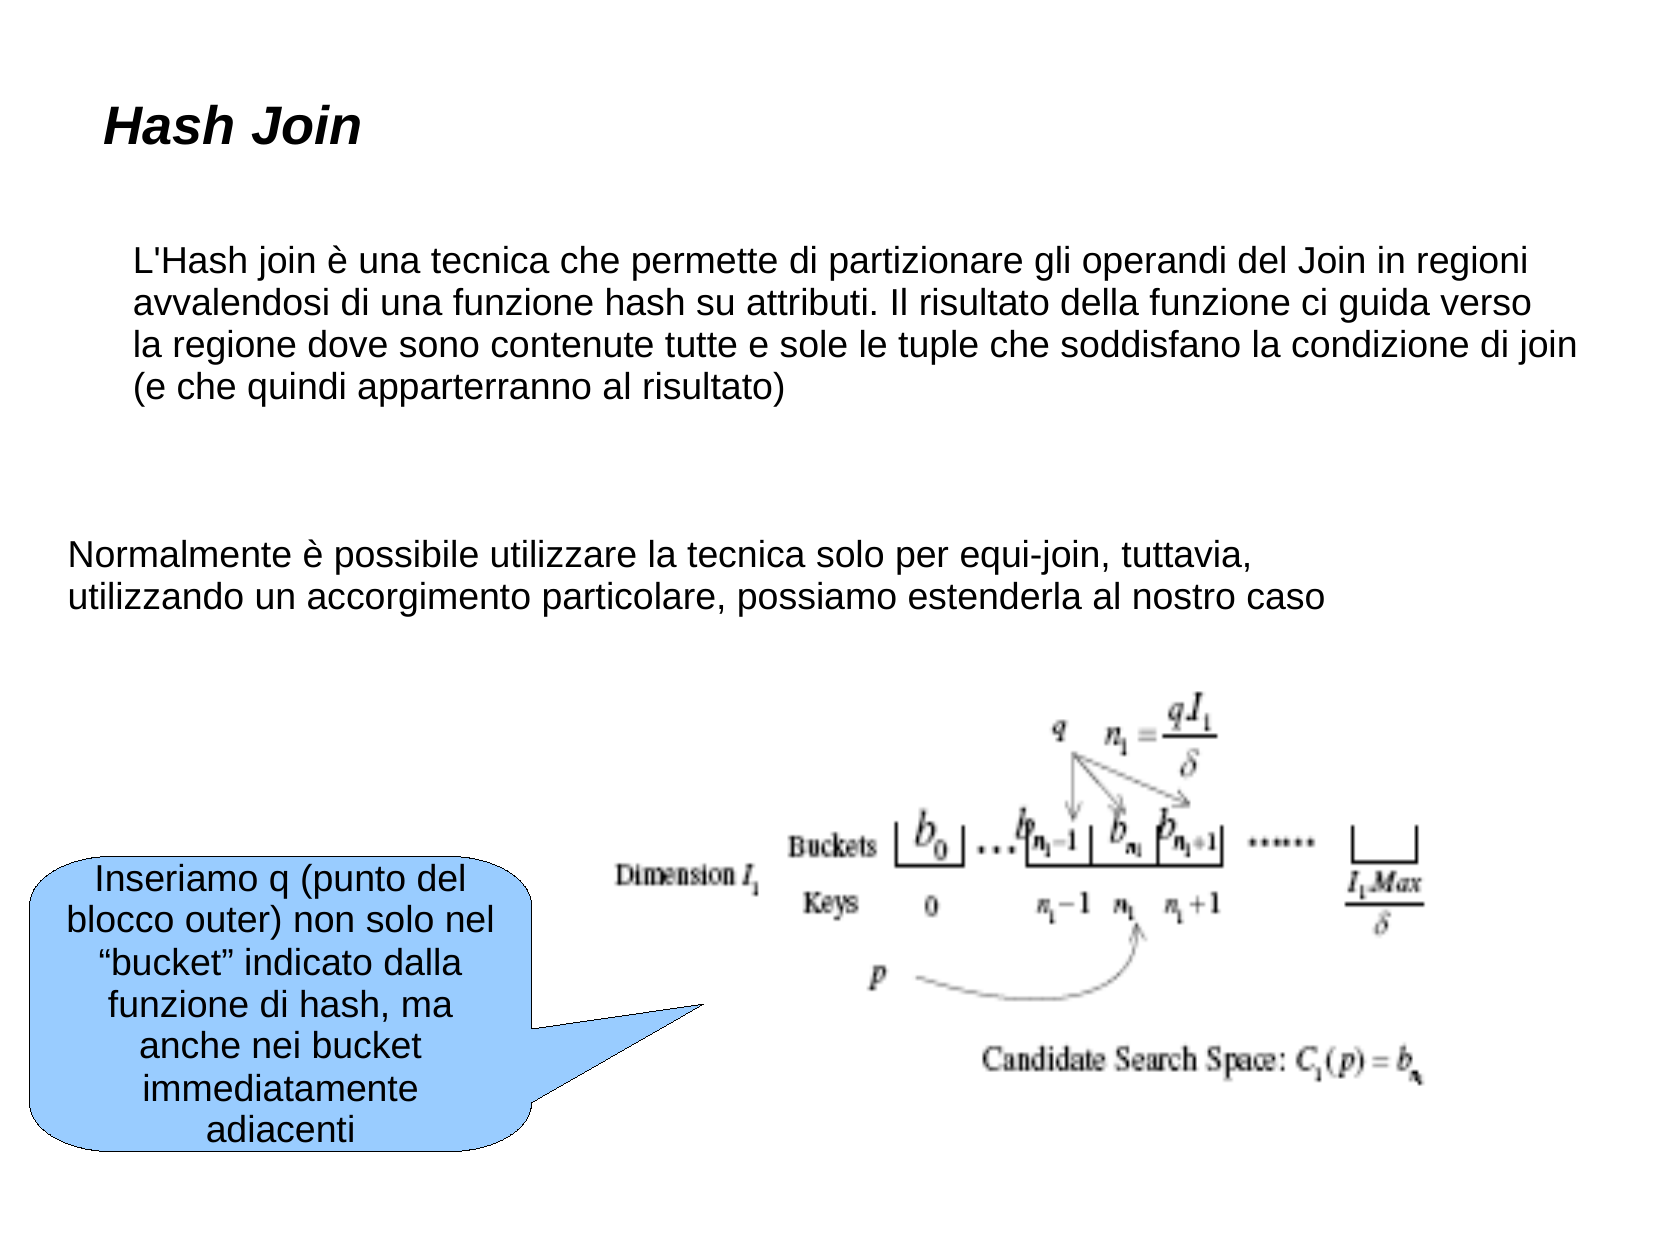

Hash Join
L'Hash join è una tecnica che permette di partizionare gli operandi del Join in regioni
avvalendosi di una funzione hash su attributi. Il risultato della funzione ci guida verso
la regione dove sono contenute tutte e sole le tuple che soddisfano la condizione di join
(e che quindi apparterranno al risultato)
Normalmente è possibile utilizzare la tecnica solo per equi-join, tuttavia, utilizzando un accorgimento particolare, possiamo estenderla al nostro caso
Inseriamo q (punto del blocco outer) non solo nel “bucket” indicato dalla funzione di hash, ma anche nei bucket immediatamente adiacenti